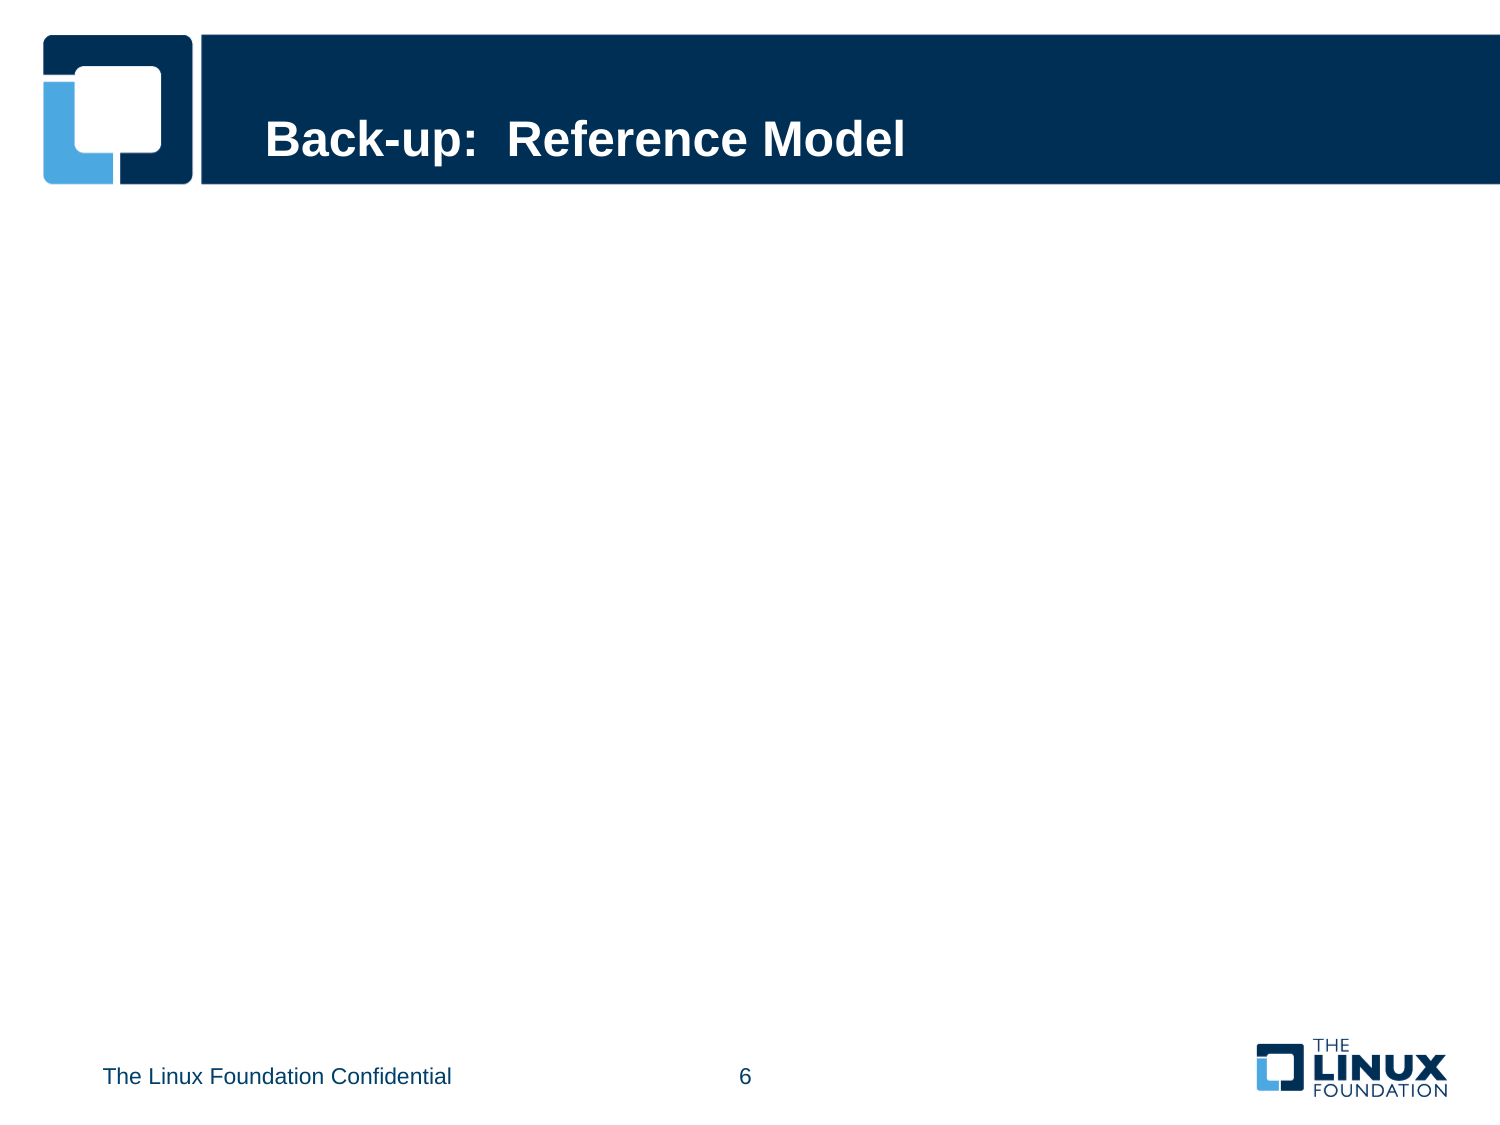

# Back-up: Reference Model
The Linux Foundation Confidential